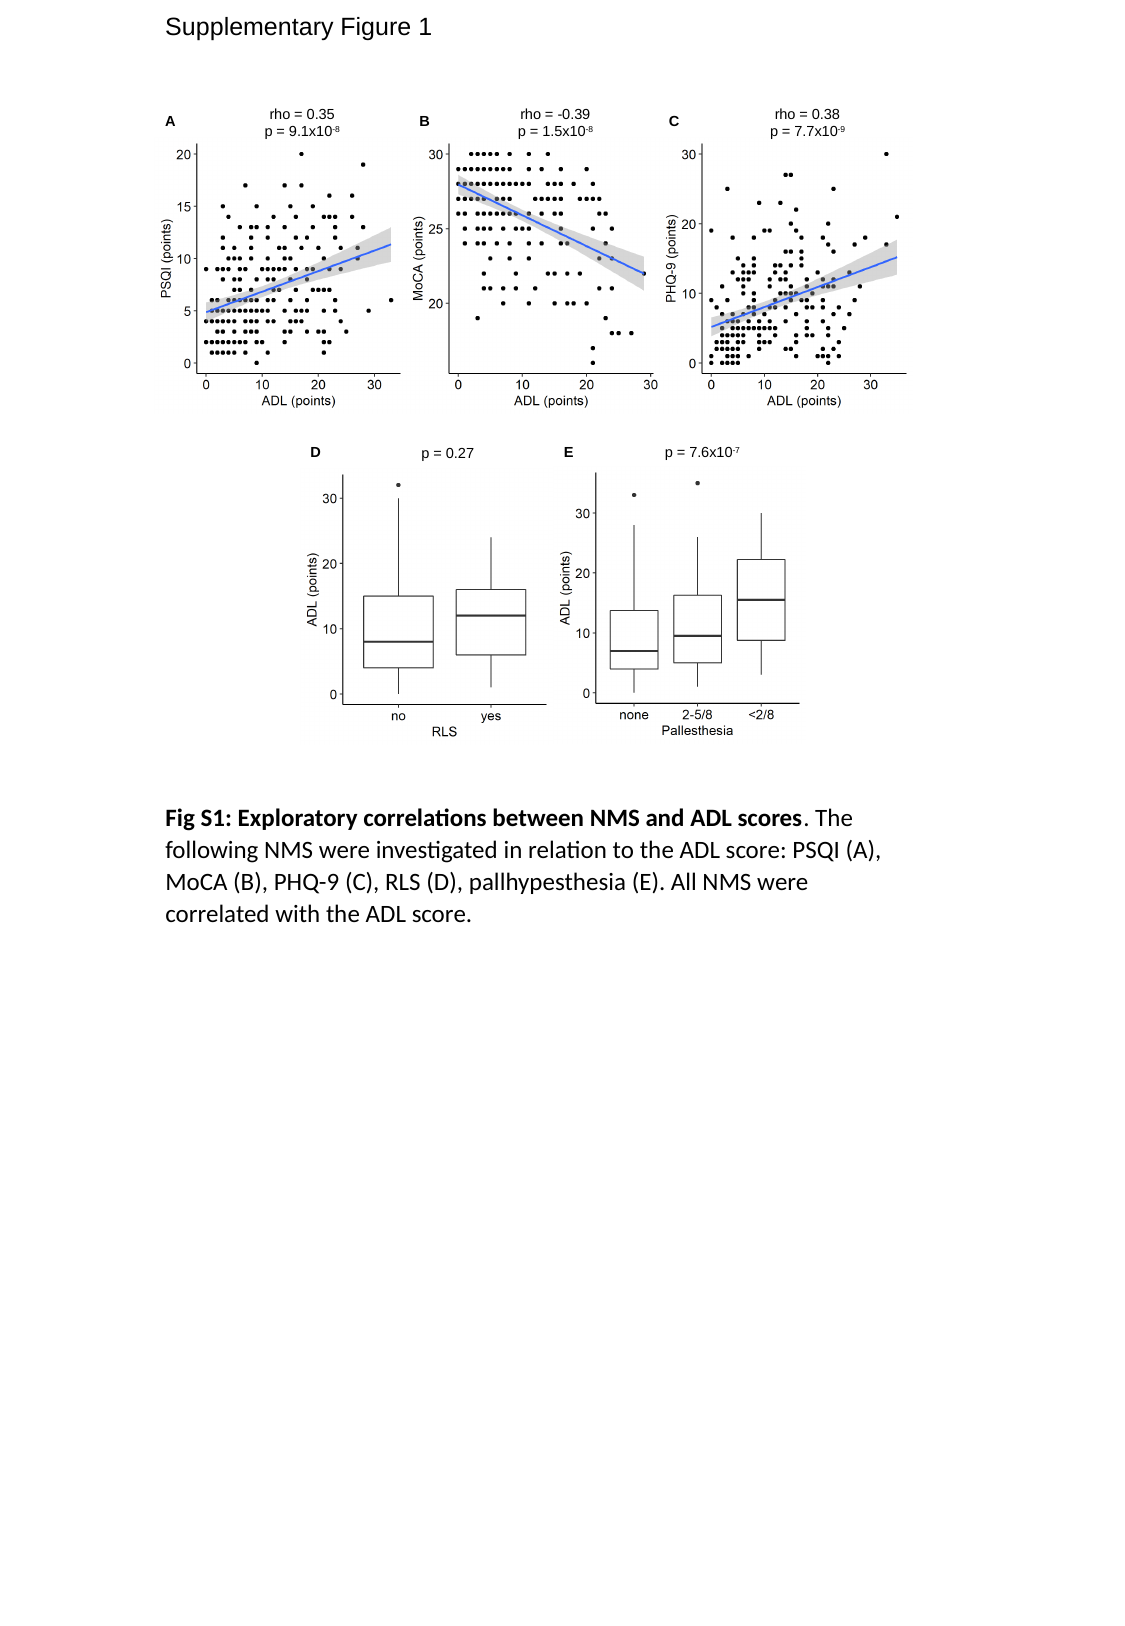

Supplementary Figure 1
rho = 0.35
p = 9.1x10-8
rho = -0.39
p = 1.5x10-8
rho = 0.38
p = 7.7x10-9
A
B
C
D
E
p = 7.6x10-7
p = 0.27
Fig S1: Exploratory correlations between NMS and ADL scores. The following NMS were investigated in relation to the ADL score: PSQI (A), MoCA (B), PHQ-9 (C), RLS (D), pallhypesthesia (E). All NMS were correlated with the ADL score.